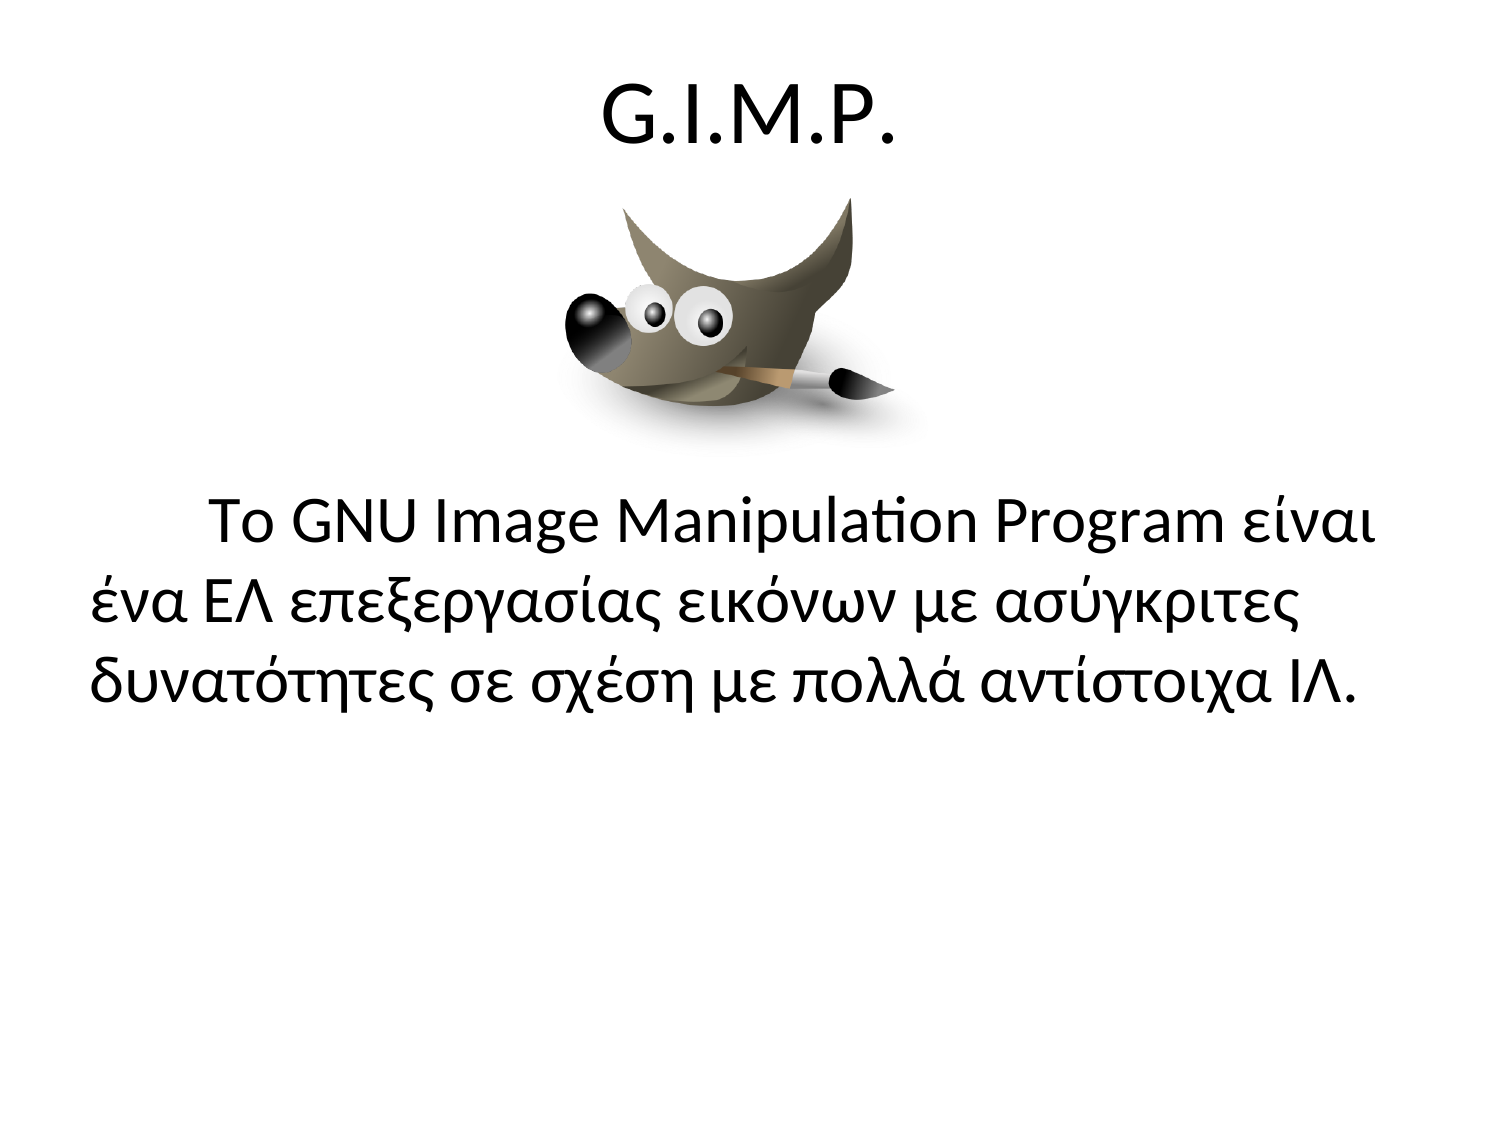

17/5/2013
Θεματα ΚτΠ/Γ
G.I.M.P.
 	Το GNU Image Manipulation Program είναι ένα ΕΛ επεξεργασίας εικόνων με ασύγκριτες δυνατότητες σε σχέση με πολλά αντίστοιχα ΙΛ.